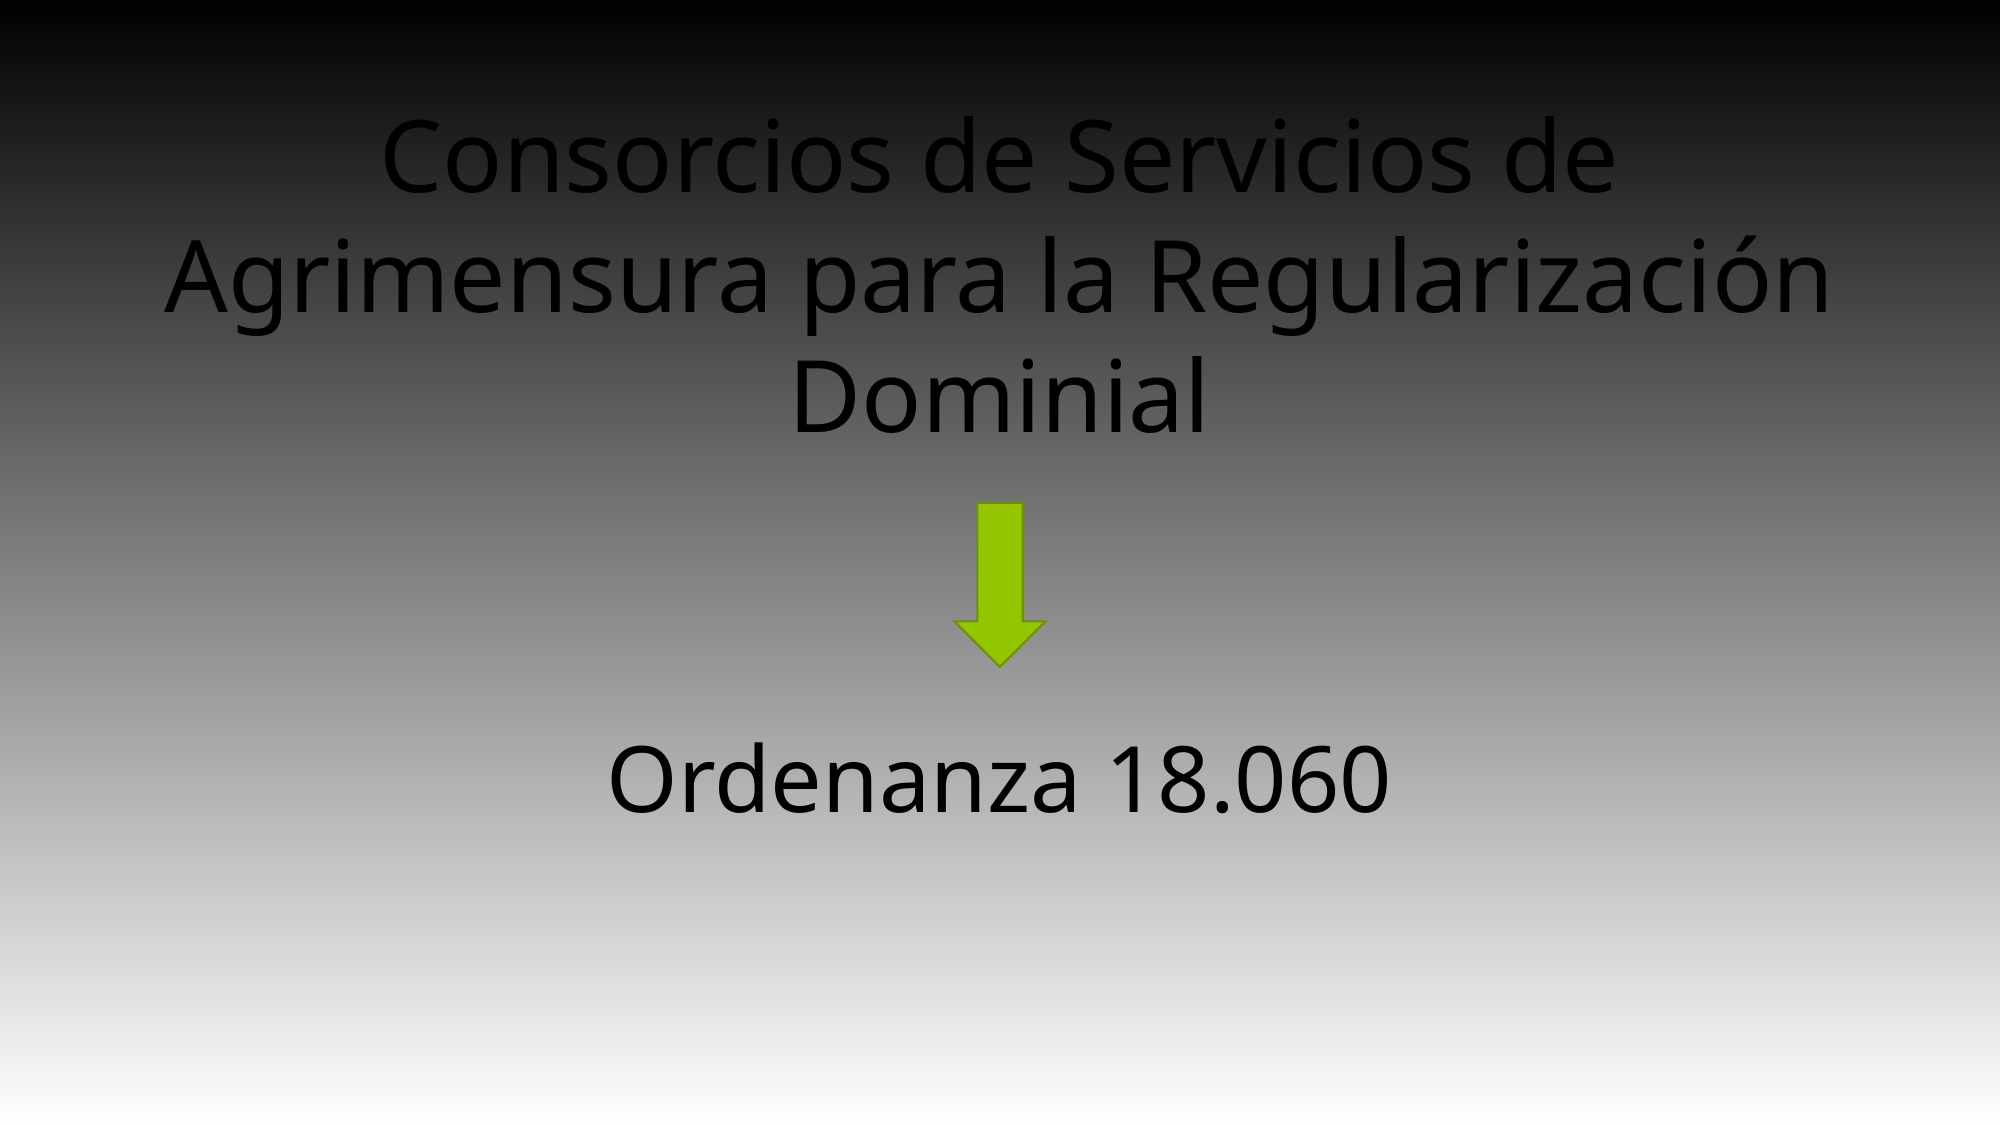

# Consorcios de Servicios de Agrimensura para la Regularización Dominial
Ordenanza 18.060